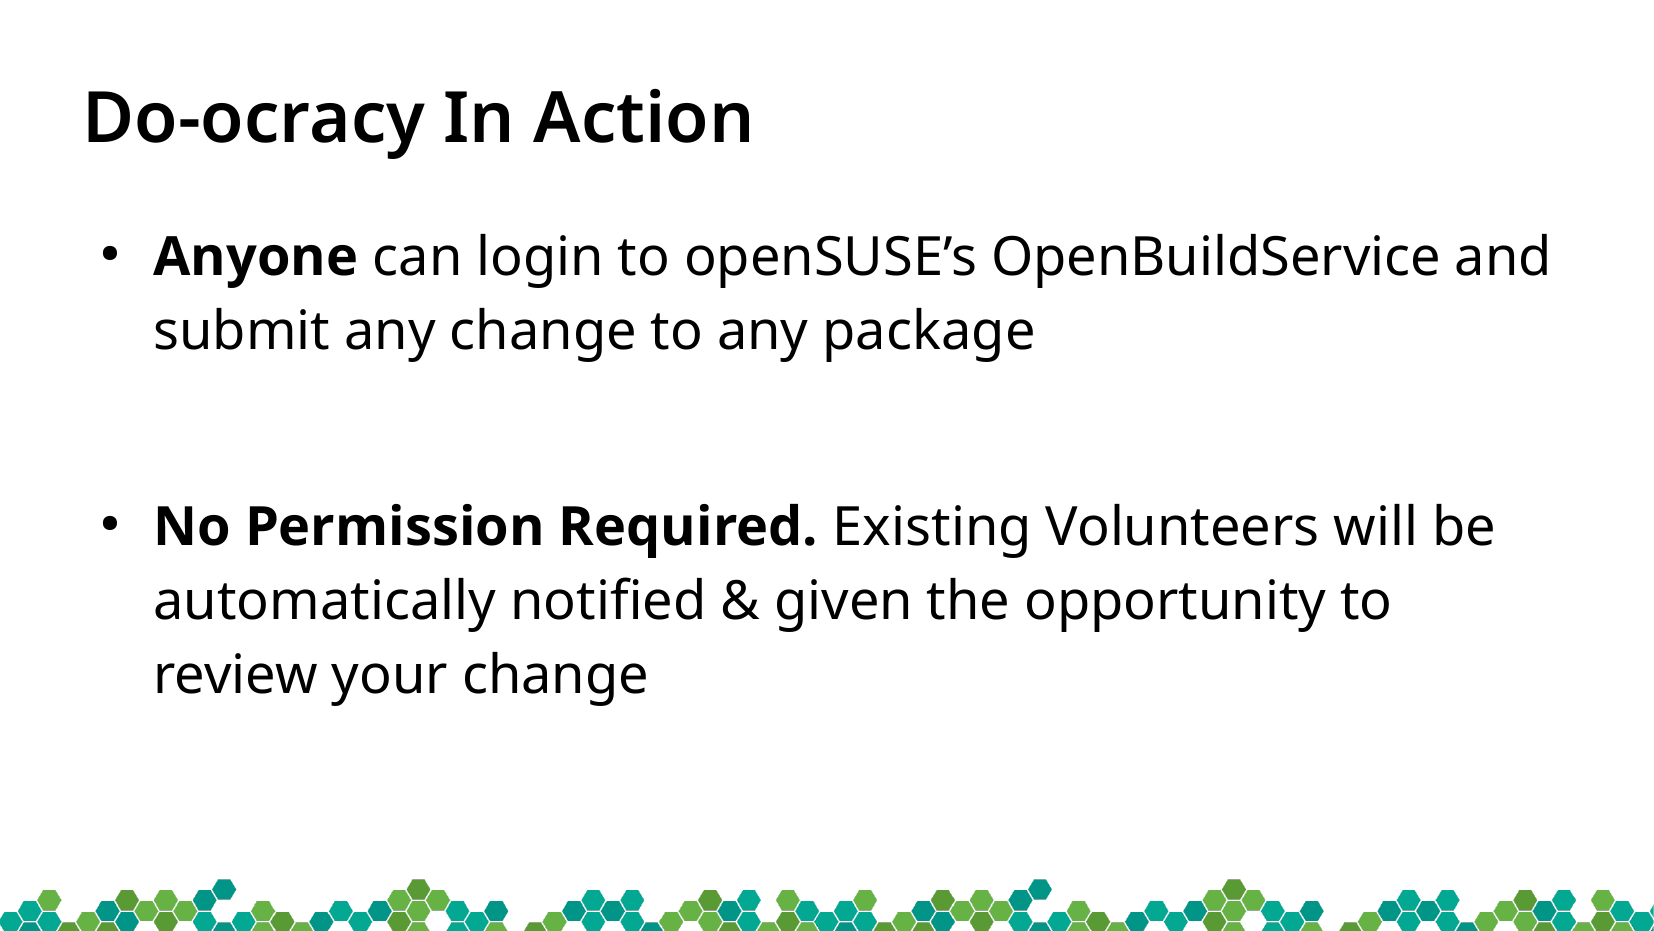

# Do-ocracy In Action
Anyone can login to openSUSE’s OpenBuildService and submit any change to any package
No Permission Required. Existing Volunteers will be automatically notified & given the opportunity to review your change